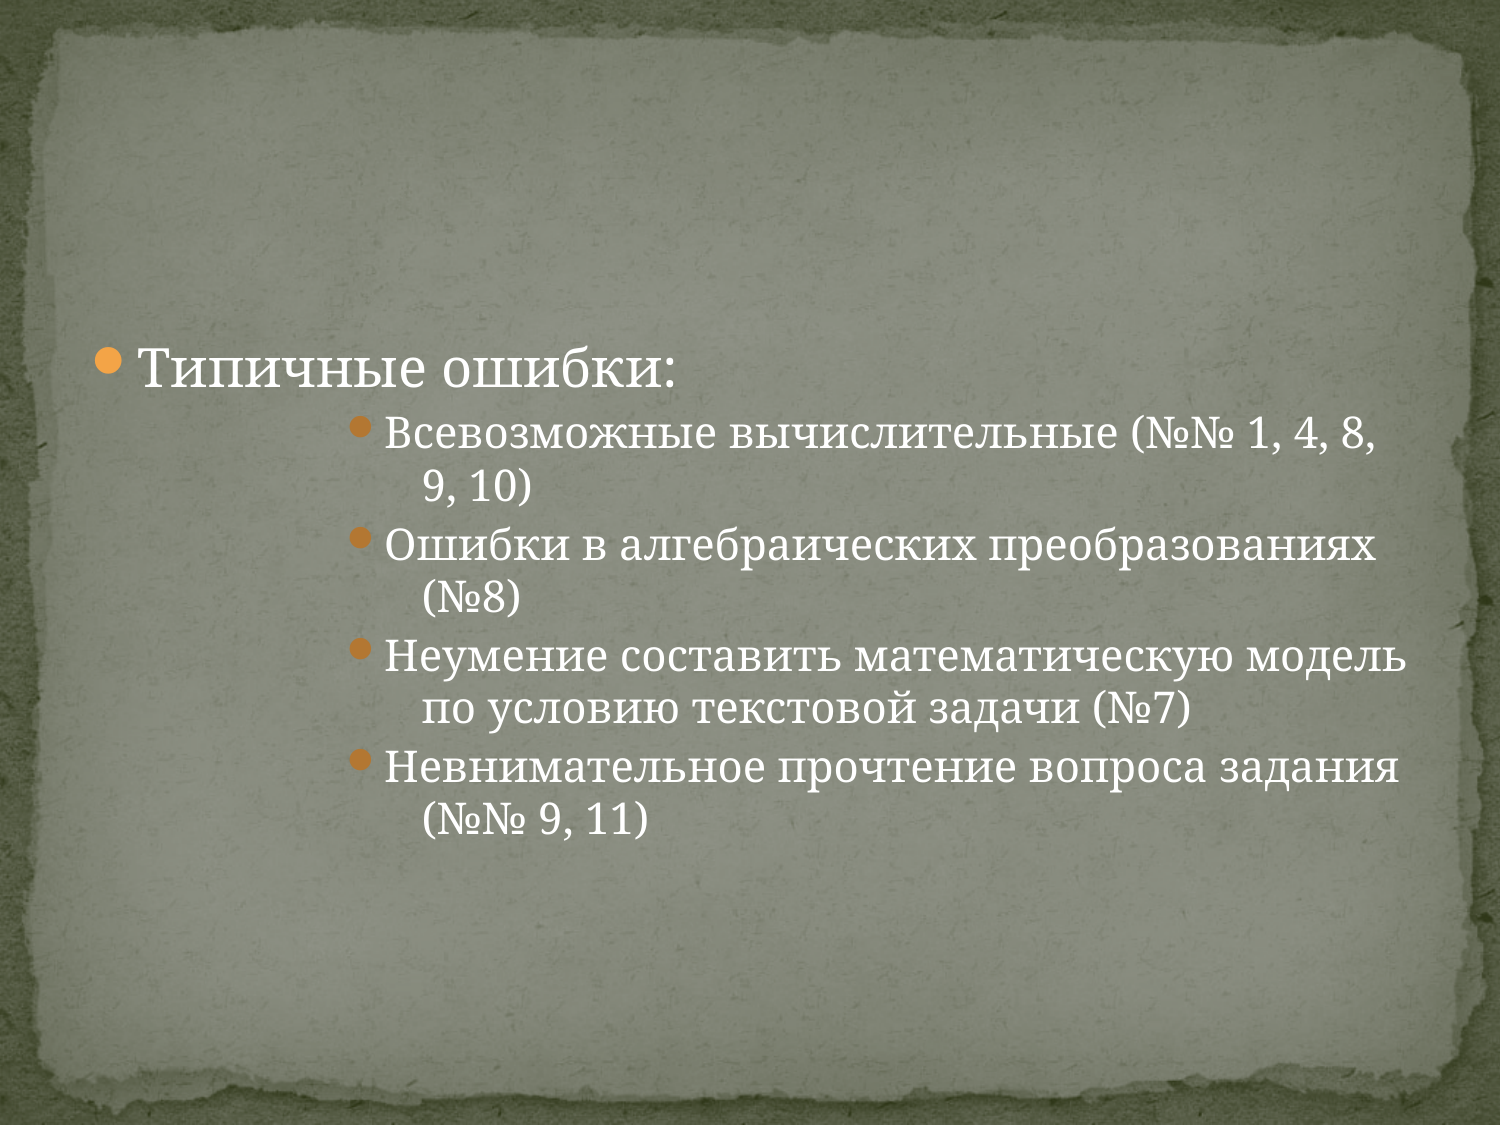

# Типичные ошибки:
Всевозможные вычислительные (№№ 1, 4, 8, 9, 10)
Ошибки в алгебраических преобразованиях (№8)
Неумение составить математическую модель по условию текстовой задачи (№7)
Невнимательное прочтение вопроса задания (№№ 9, 11)